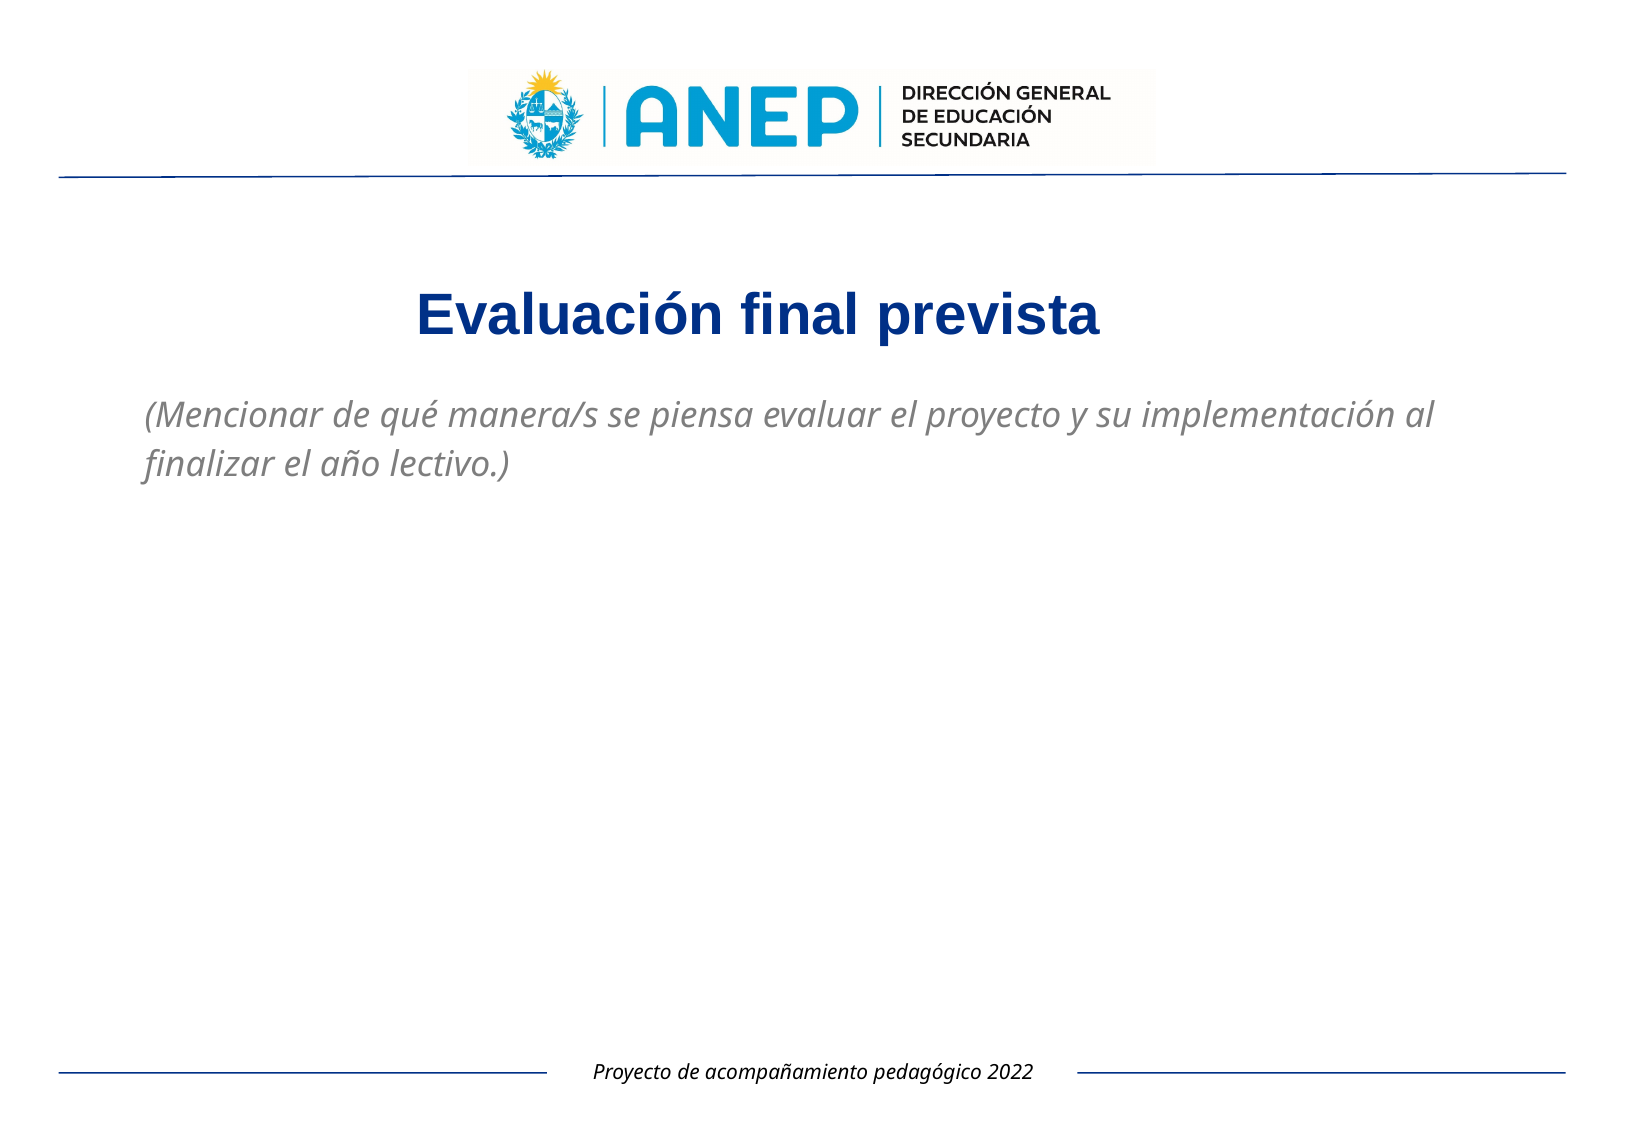

Evaluación final prevista
# (Mencionar de qué manera/s se piensa evaluar el proyecto y su implementación al finalizar el año lectivo.)
Proyecto de acompañamiento pedagógico 2022